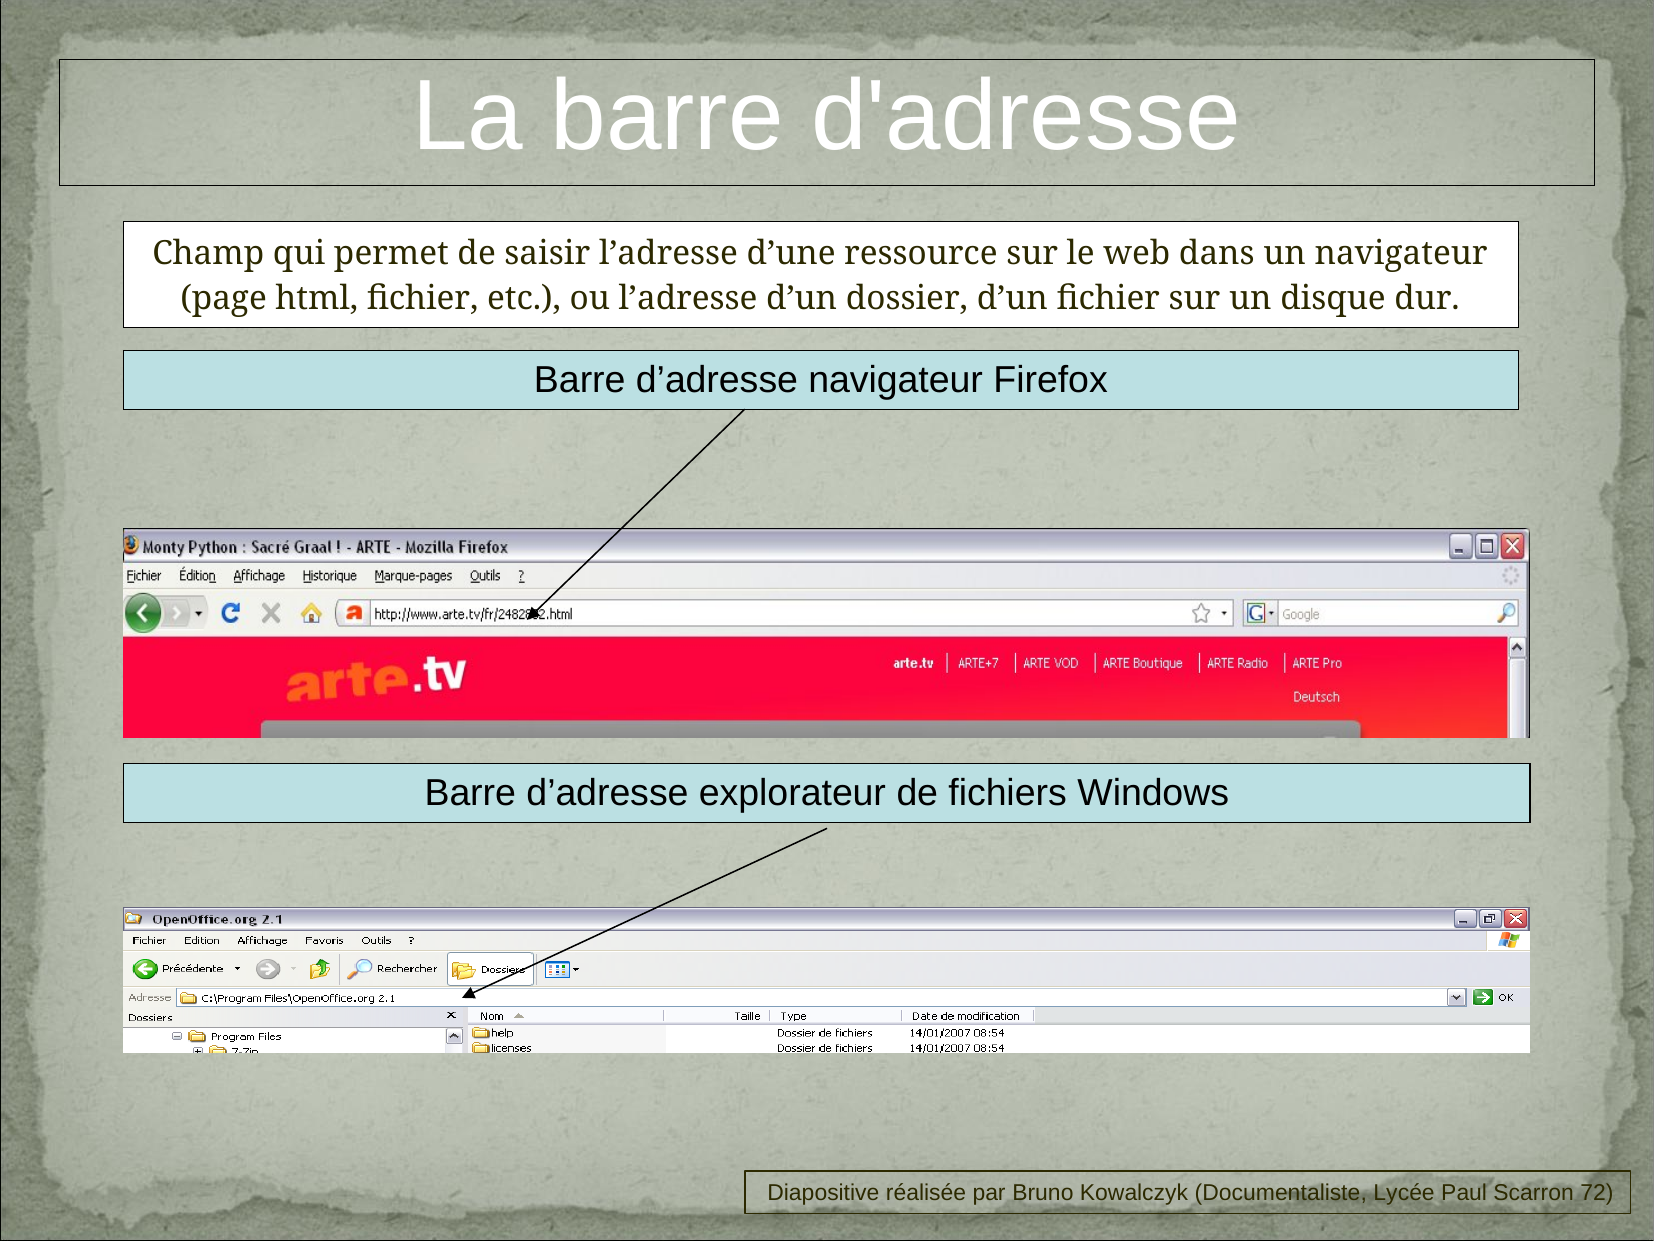

La barre d'adresse
Champ qui permet de saisir l’adresse d’une ressource sur le web dans un navigateur (page html, fichier, etc.), ou l’adresse d’un dossier, d’un fichier sur un disque dur.
Barre d’adresse navigateur Firefox
Barre d’adresse explorateur de fichiers Windows
Diapositive réalisée par Bruno Kowalczyk (Documentaliste, Lycée Paul Scarron 72)